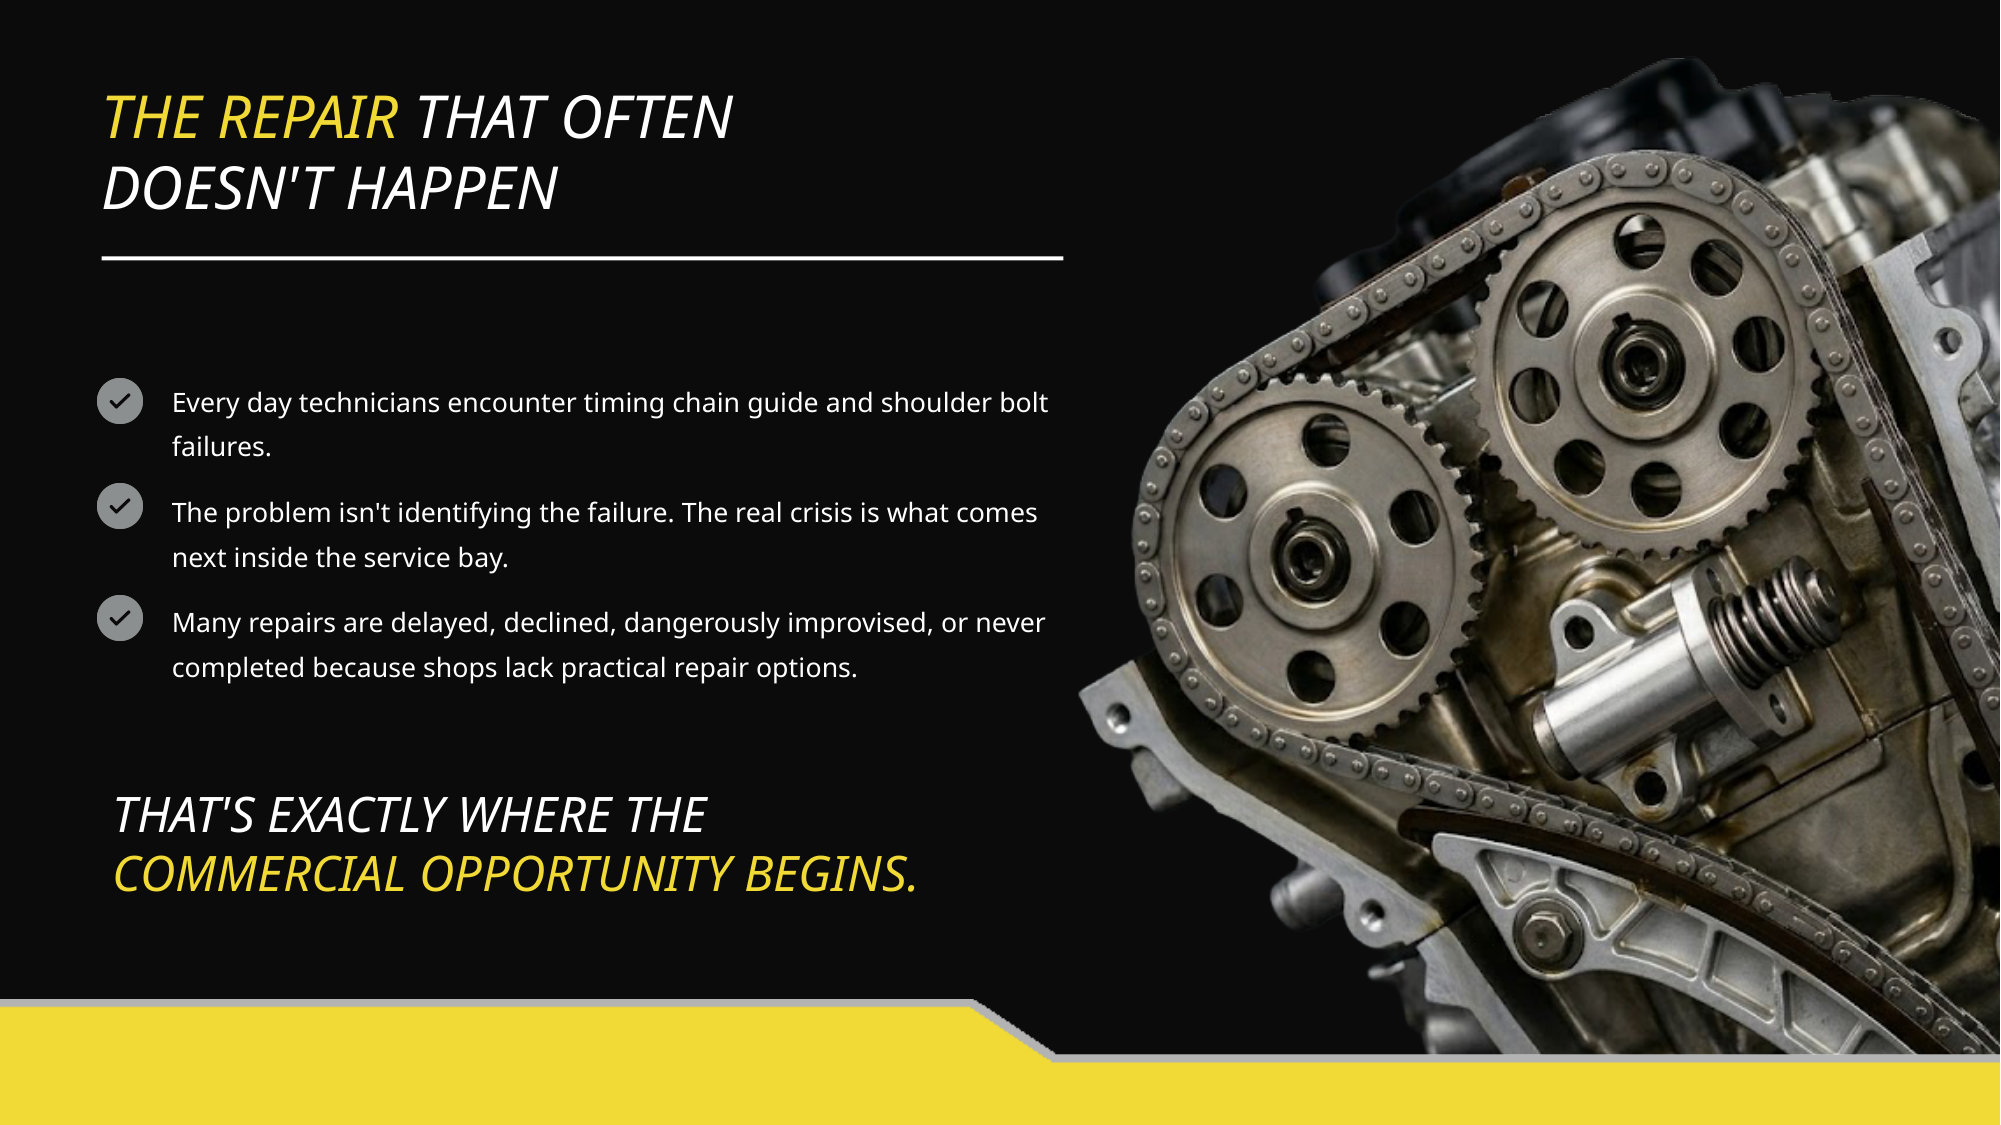

THE REPAIR THAT OFTEN
DOESN'T HAPPEN
Every day technicians encounter timing chain guide and shoulder bolt failures.
The problem isn't identifying the failure. The real crisis is what comes next inside the service bay.
Many repairs are delayed, declined, dangerously improvised, or never completed because shops lack practical repair options.
THAT'S EXACTLY WHERE THE
COMMERCIAL OPPORTUNITY BEGINS.